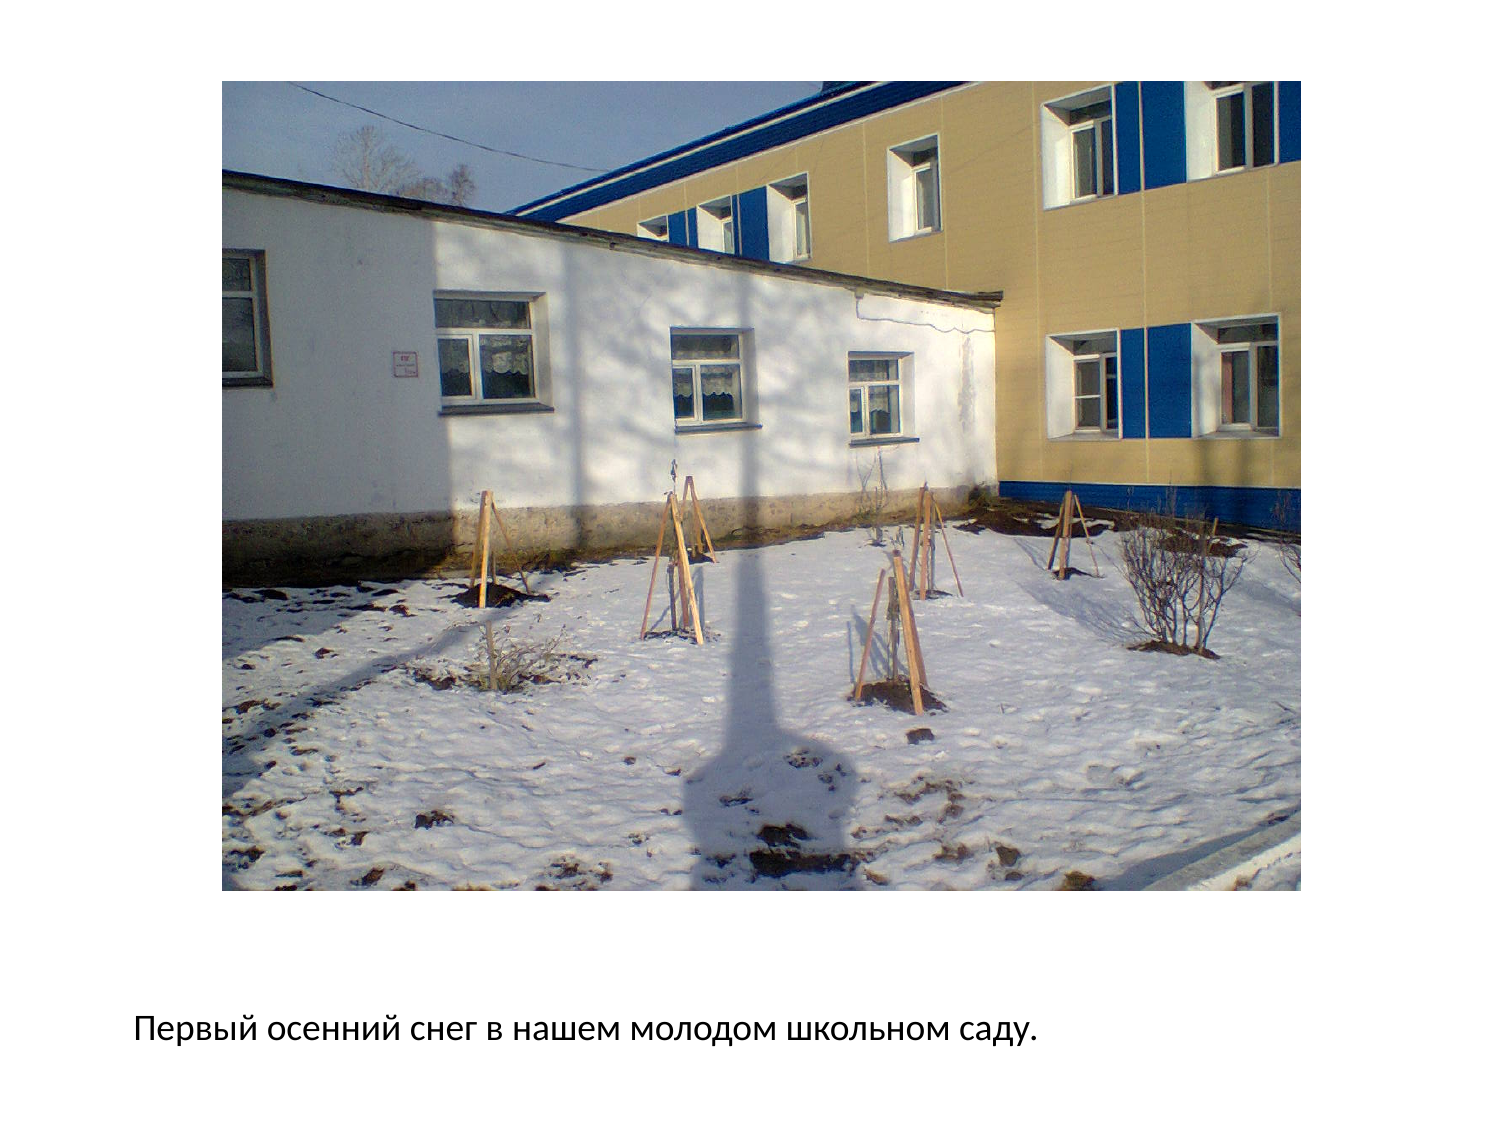

Первый осенний снег в нашем молодом школьном саду.